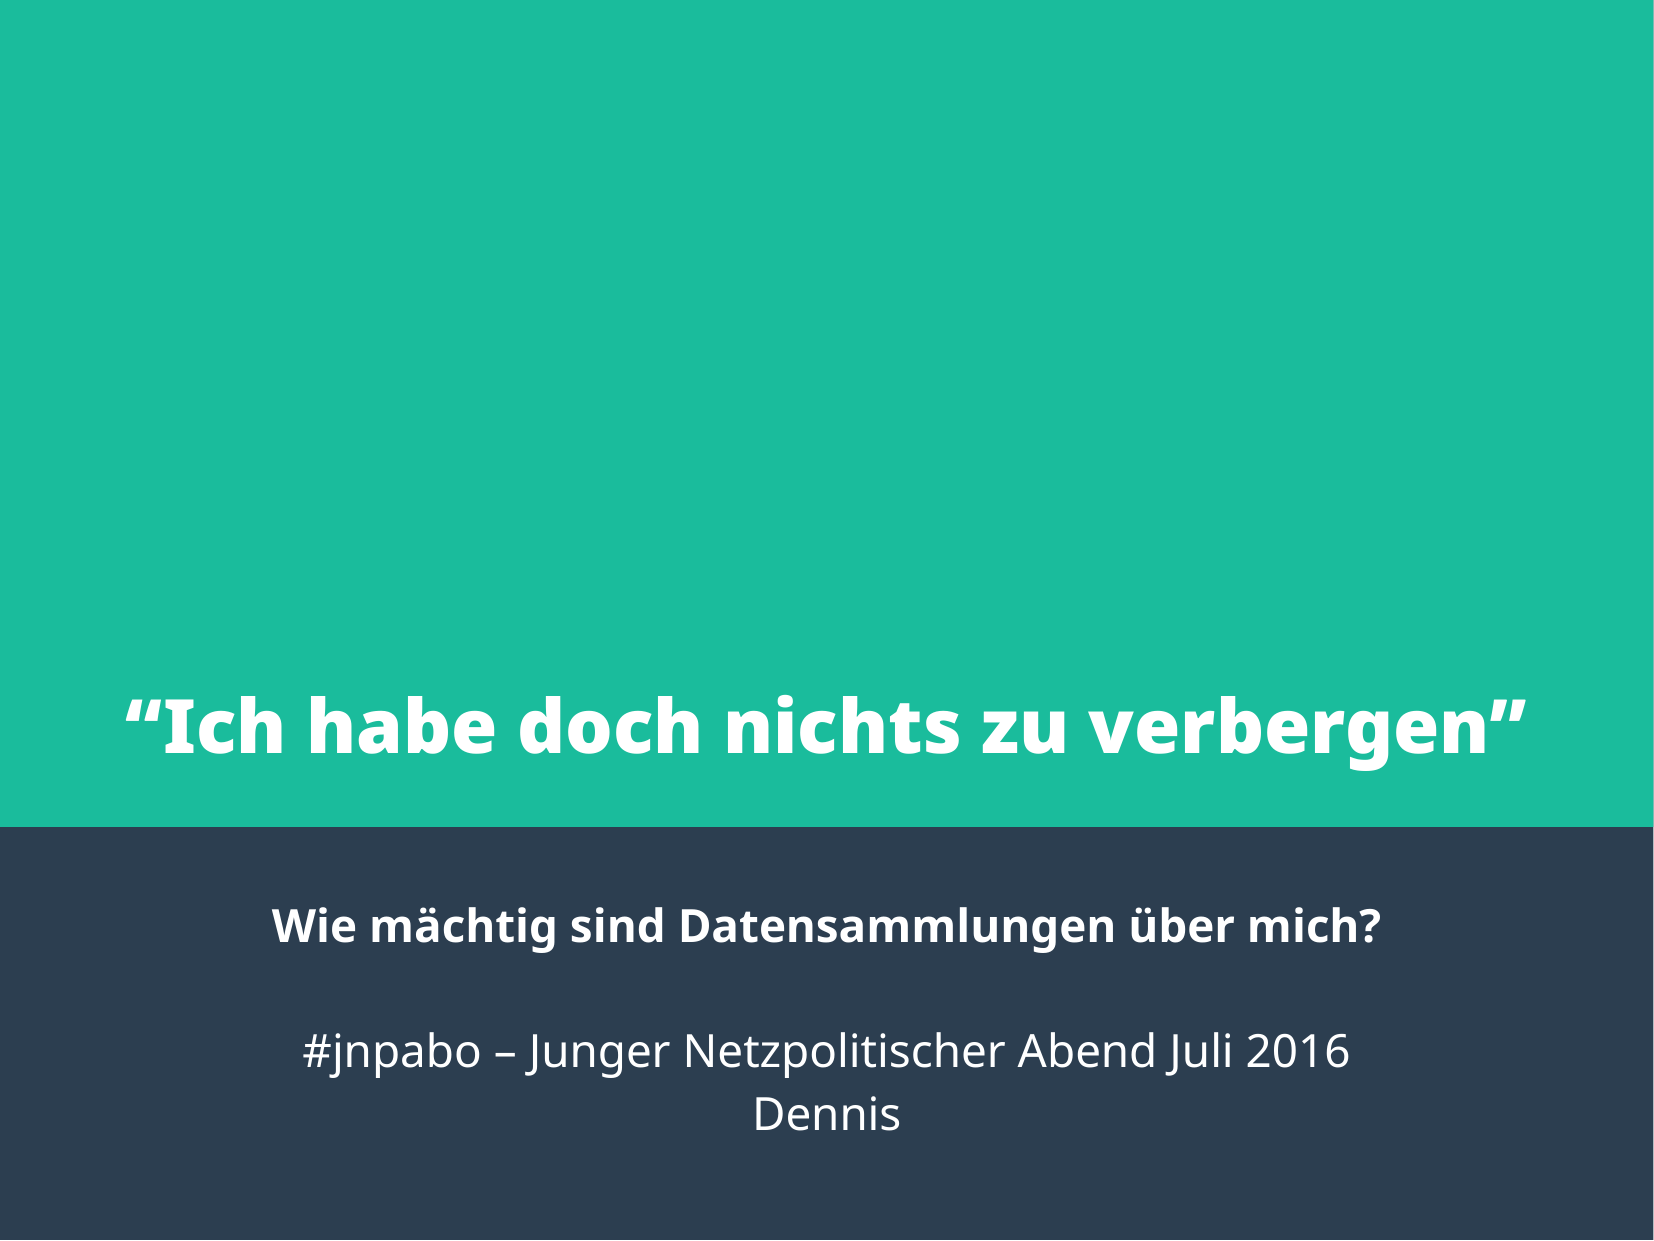

# “Ich habe doch nichts zu verbergen”
Wie mächtig sind Datensammlungen über mich?
#jnpabo – Junger Netzpolitischer Abend Juli 2016
Dennis